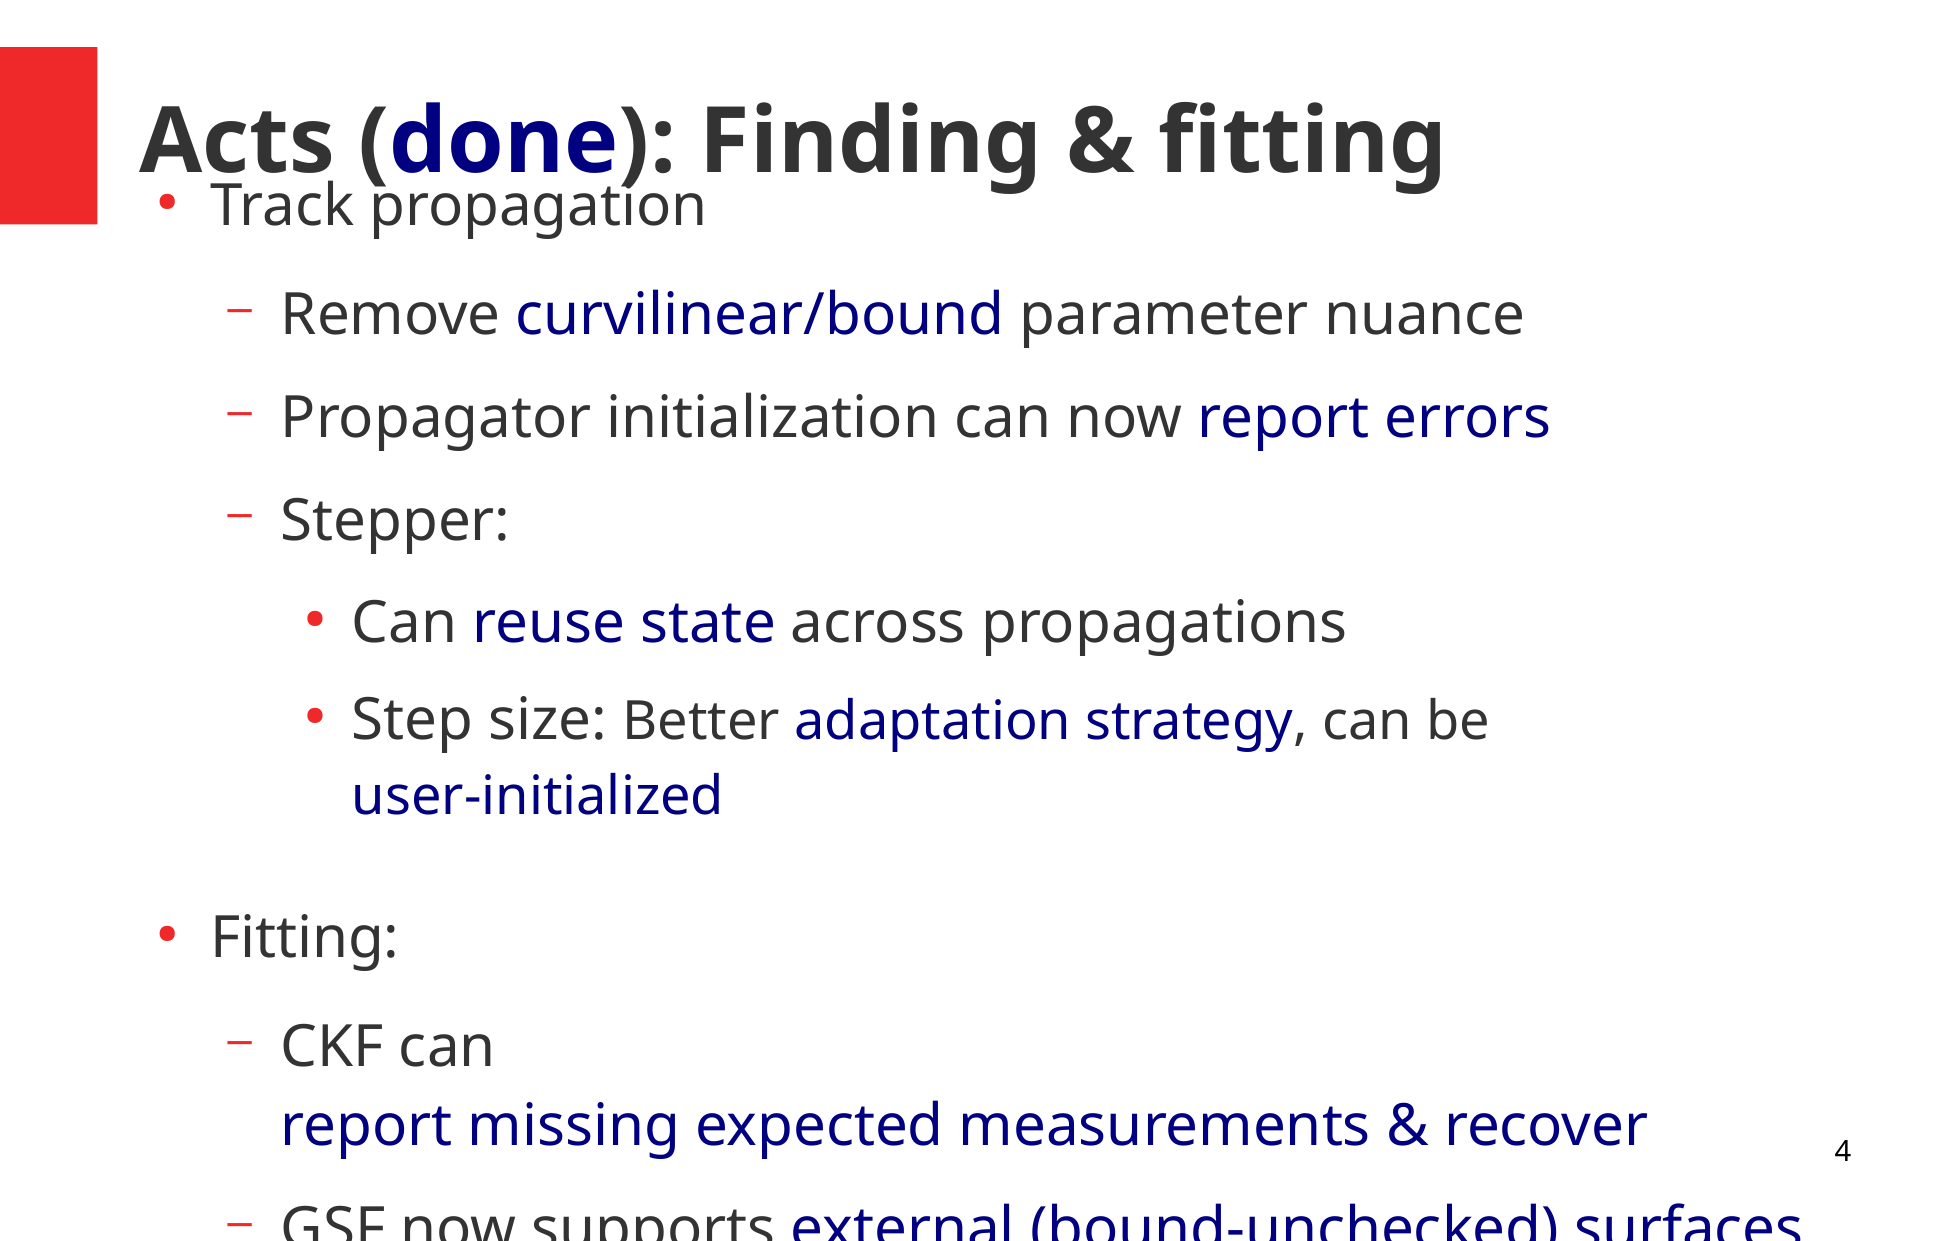

# Acts (done): Finding & fitting
Track propagation
Remove curvilinear/bound parameter nuance
Propagator initialization can now report errors
Stepper:
Can reuse state across propagations
Step size: Better adaptation strategy, can be user-initialized
Fitting:
CKF can report missing expected measurements & recover
GSF now supports external (bound-unchecked) surfaces
4